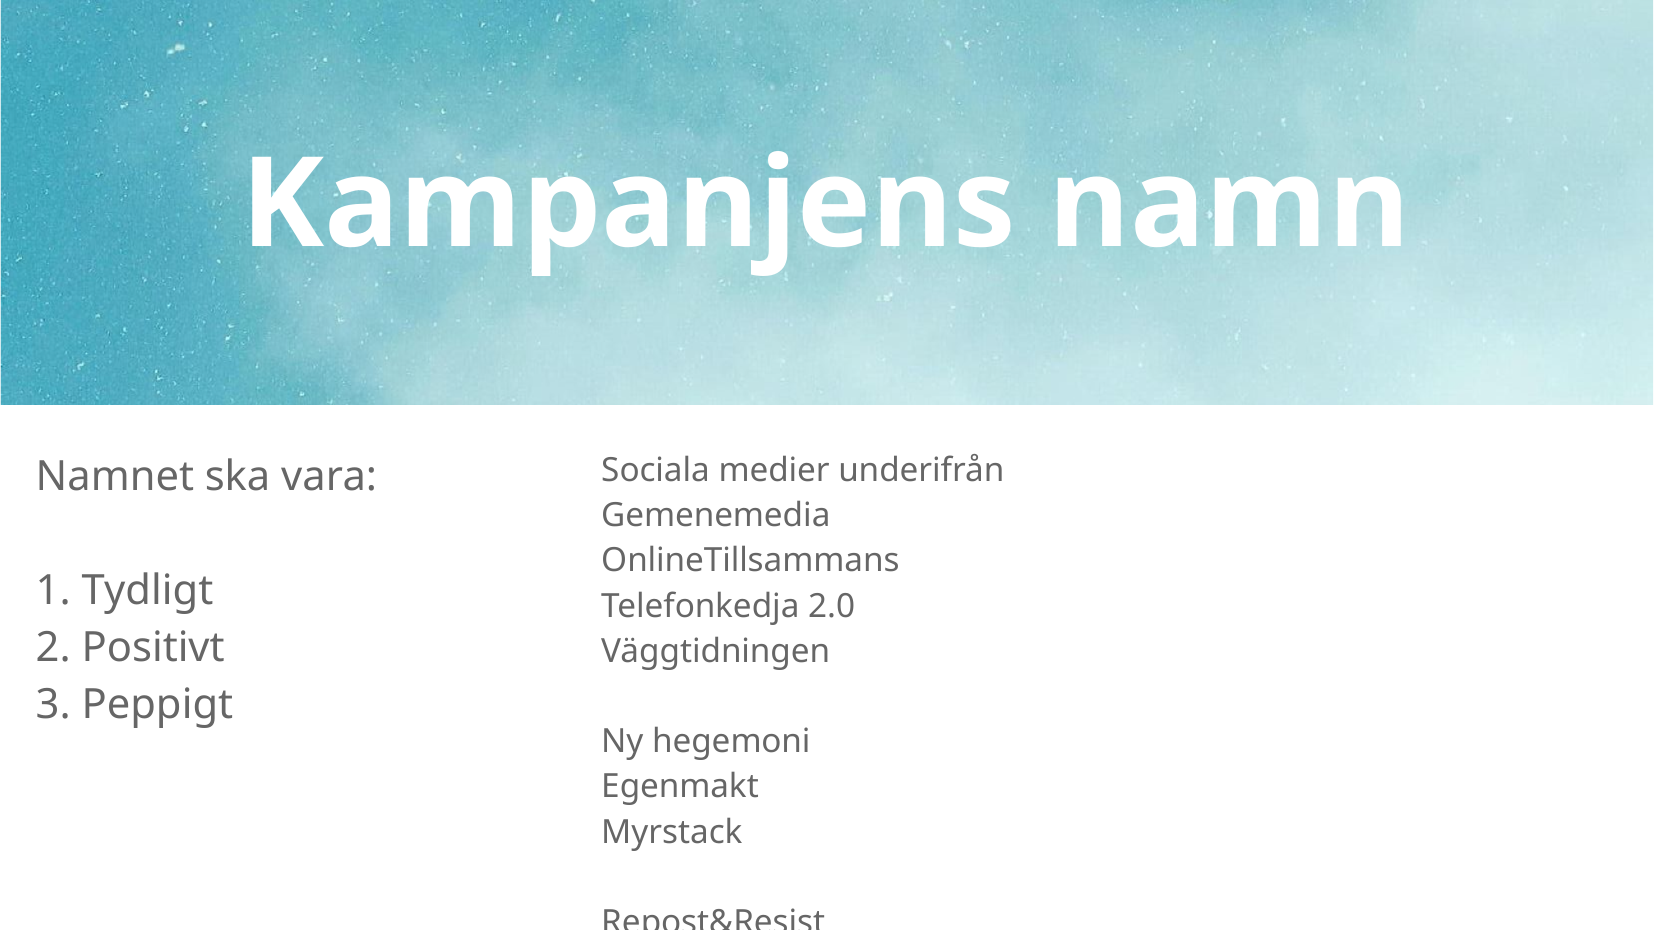

# Kampanjens namn
Namnet ska vara:
1. Tydligt
2. Positivt
3. Peppigt
Sociala medier underifrån
Gemenemedia
OnlineTillsammans
Telefonkedja 2.0
Väggtidningen
Ny hegemoni
Egenmakt
Myrstack
Repost&Resist
Organize&Mobilize
Amplify
Undergrowth
Swarmnet
The shared nest